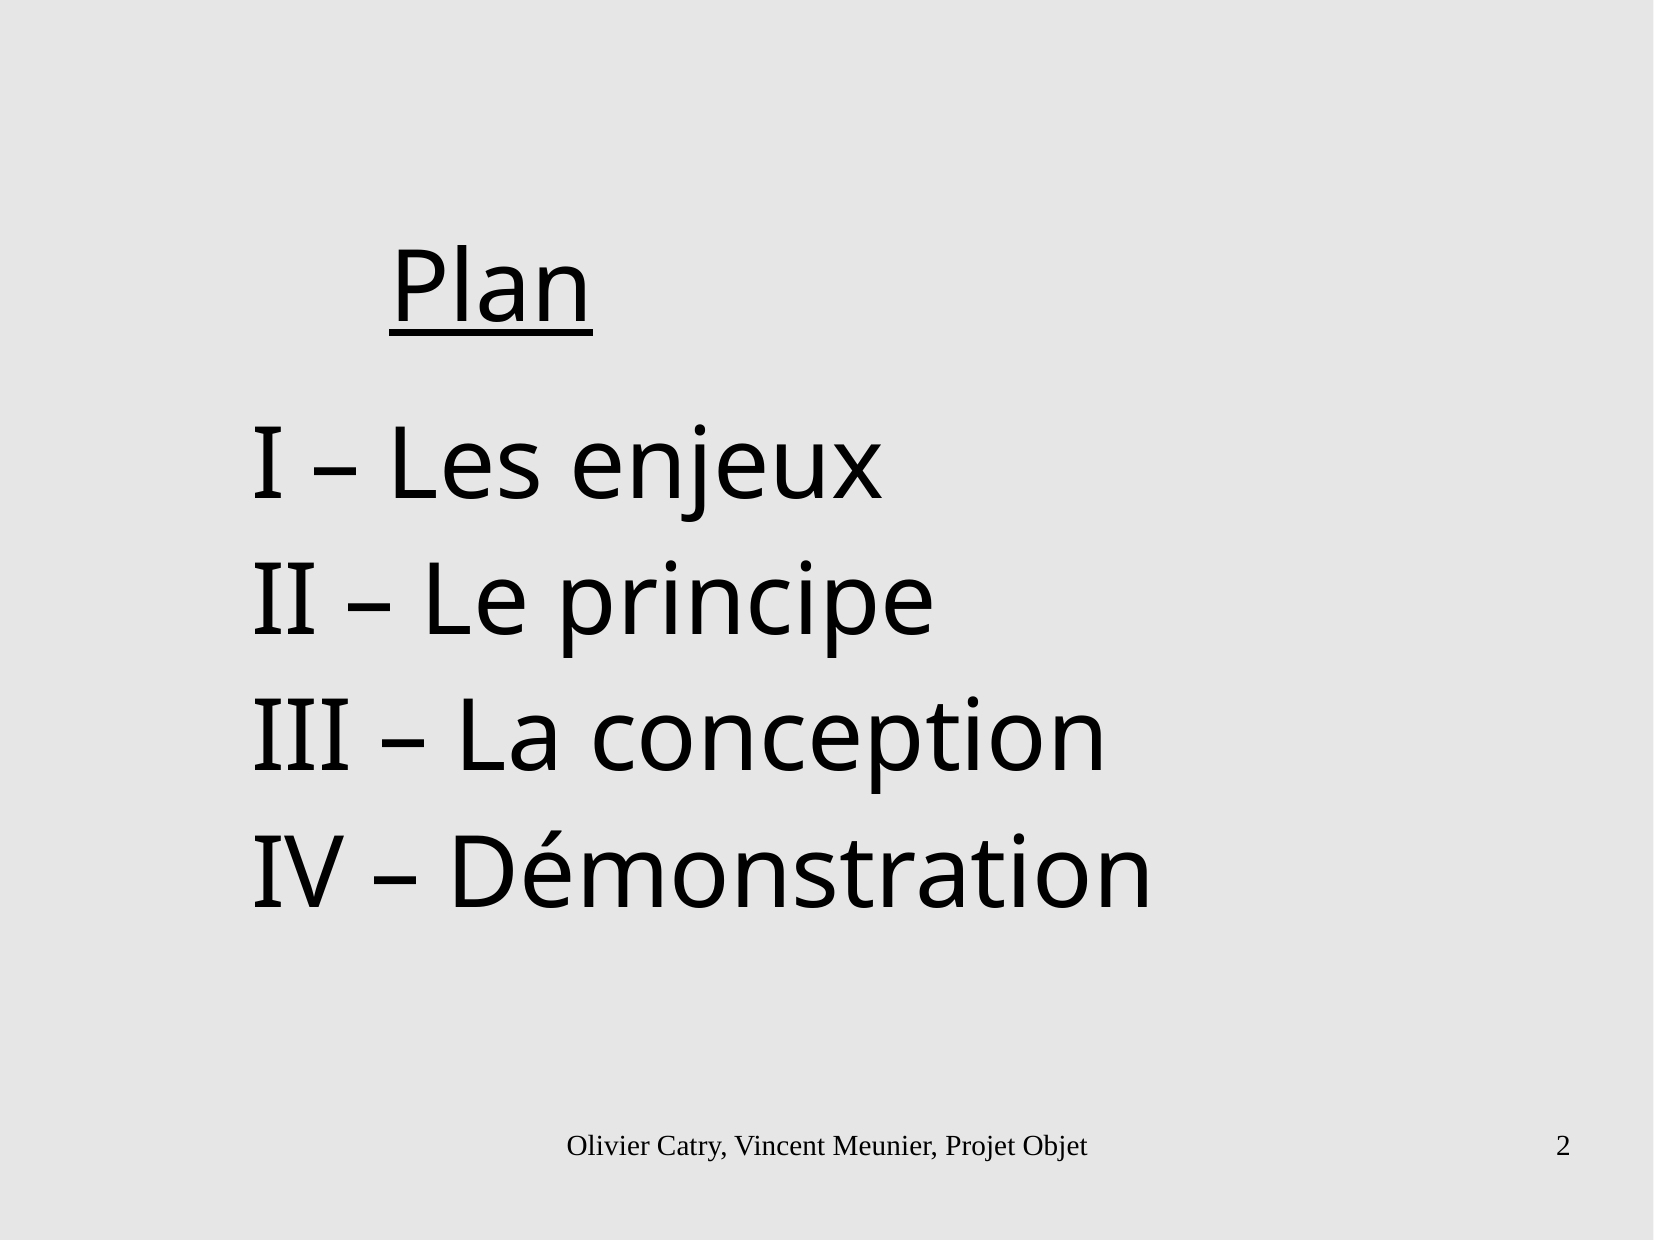

Plan
I – Les enjeux
II – Le principe
III – La conception
IV – Démonstration
Olivier Catry, Vincent Meunier, Projet Objet
2